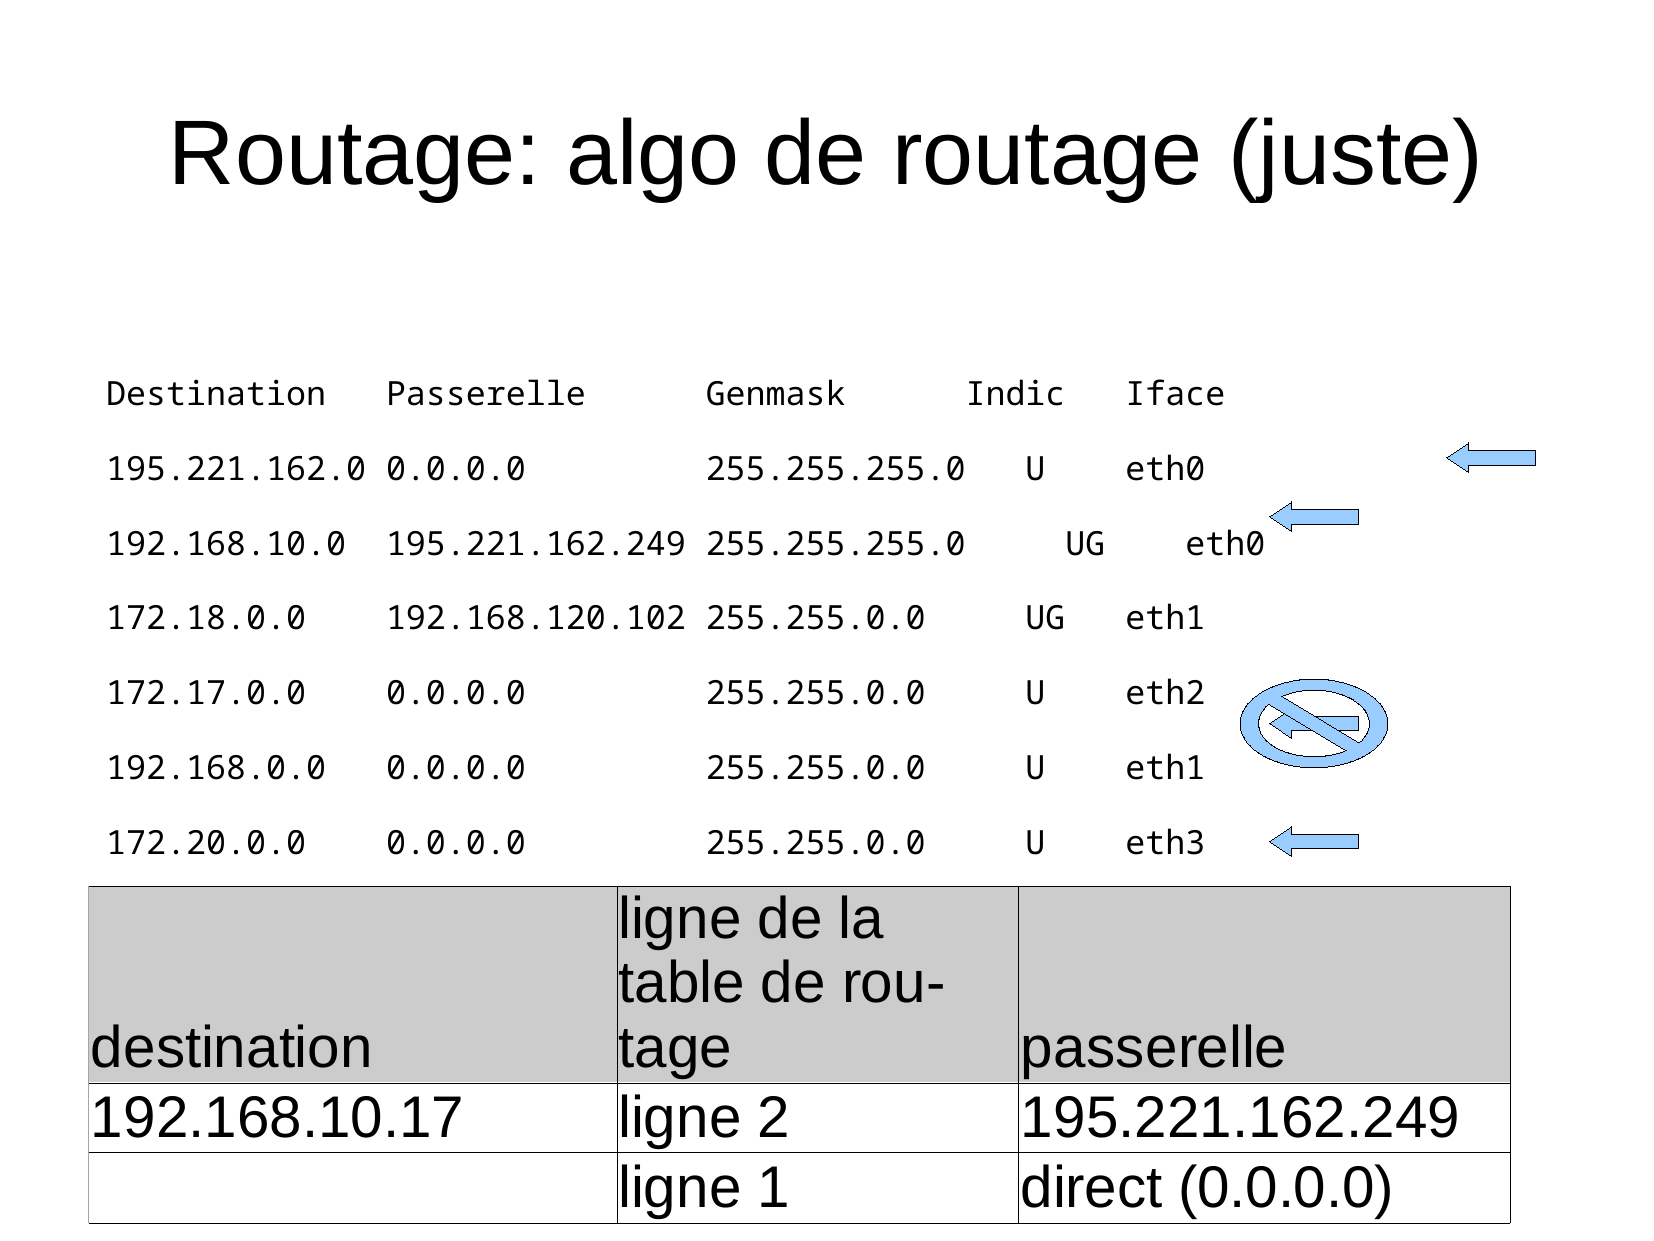

# Routage: algo de routage (juste)
Destination Passerelle Genmask Indic Iface
195.221.162.0 0.0.0.0 255.255.255.0 U eth0
192.168.10.0 195.221.162.249 255.255.255.0 UG eth0
172.18.0.0 192.168.120.102 255.255.0.0 UG eth1
172.17.0.0 0.0.0.0 255.255.0.0 U eth2
192.168.0.0 0.0.0.0 255.255.0.0 U eth1
172.20.0.0 0.0.0.0 255.255.0.0 U eth3
0.0.0.0 195.221.162.249 0.0.0.0 UG eth0